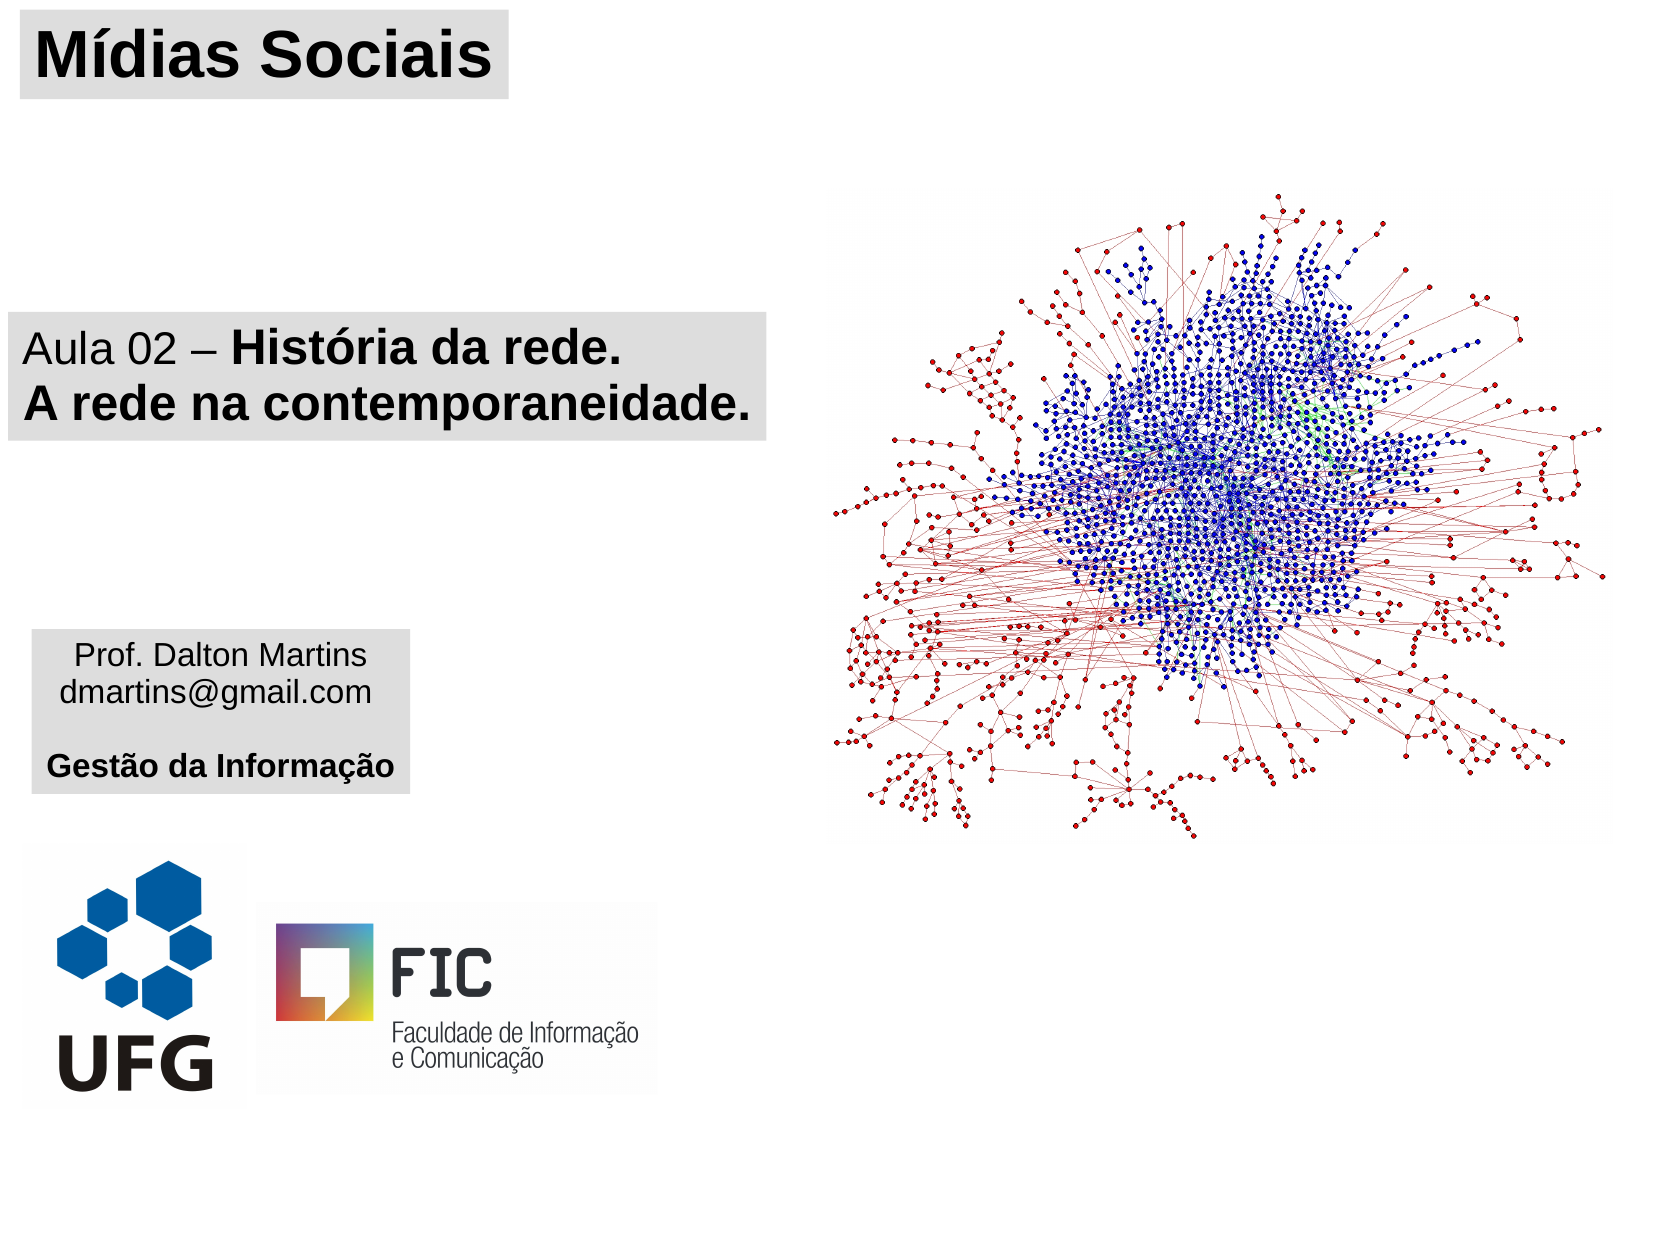

Mídias Sociais
Aula 02 – História da rede.
A rede na contemporaneidade.
Prof. Dalton Martins
dmartins@gmail.com
Gestão da Informação